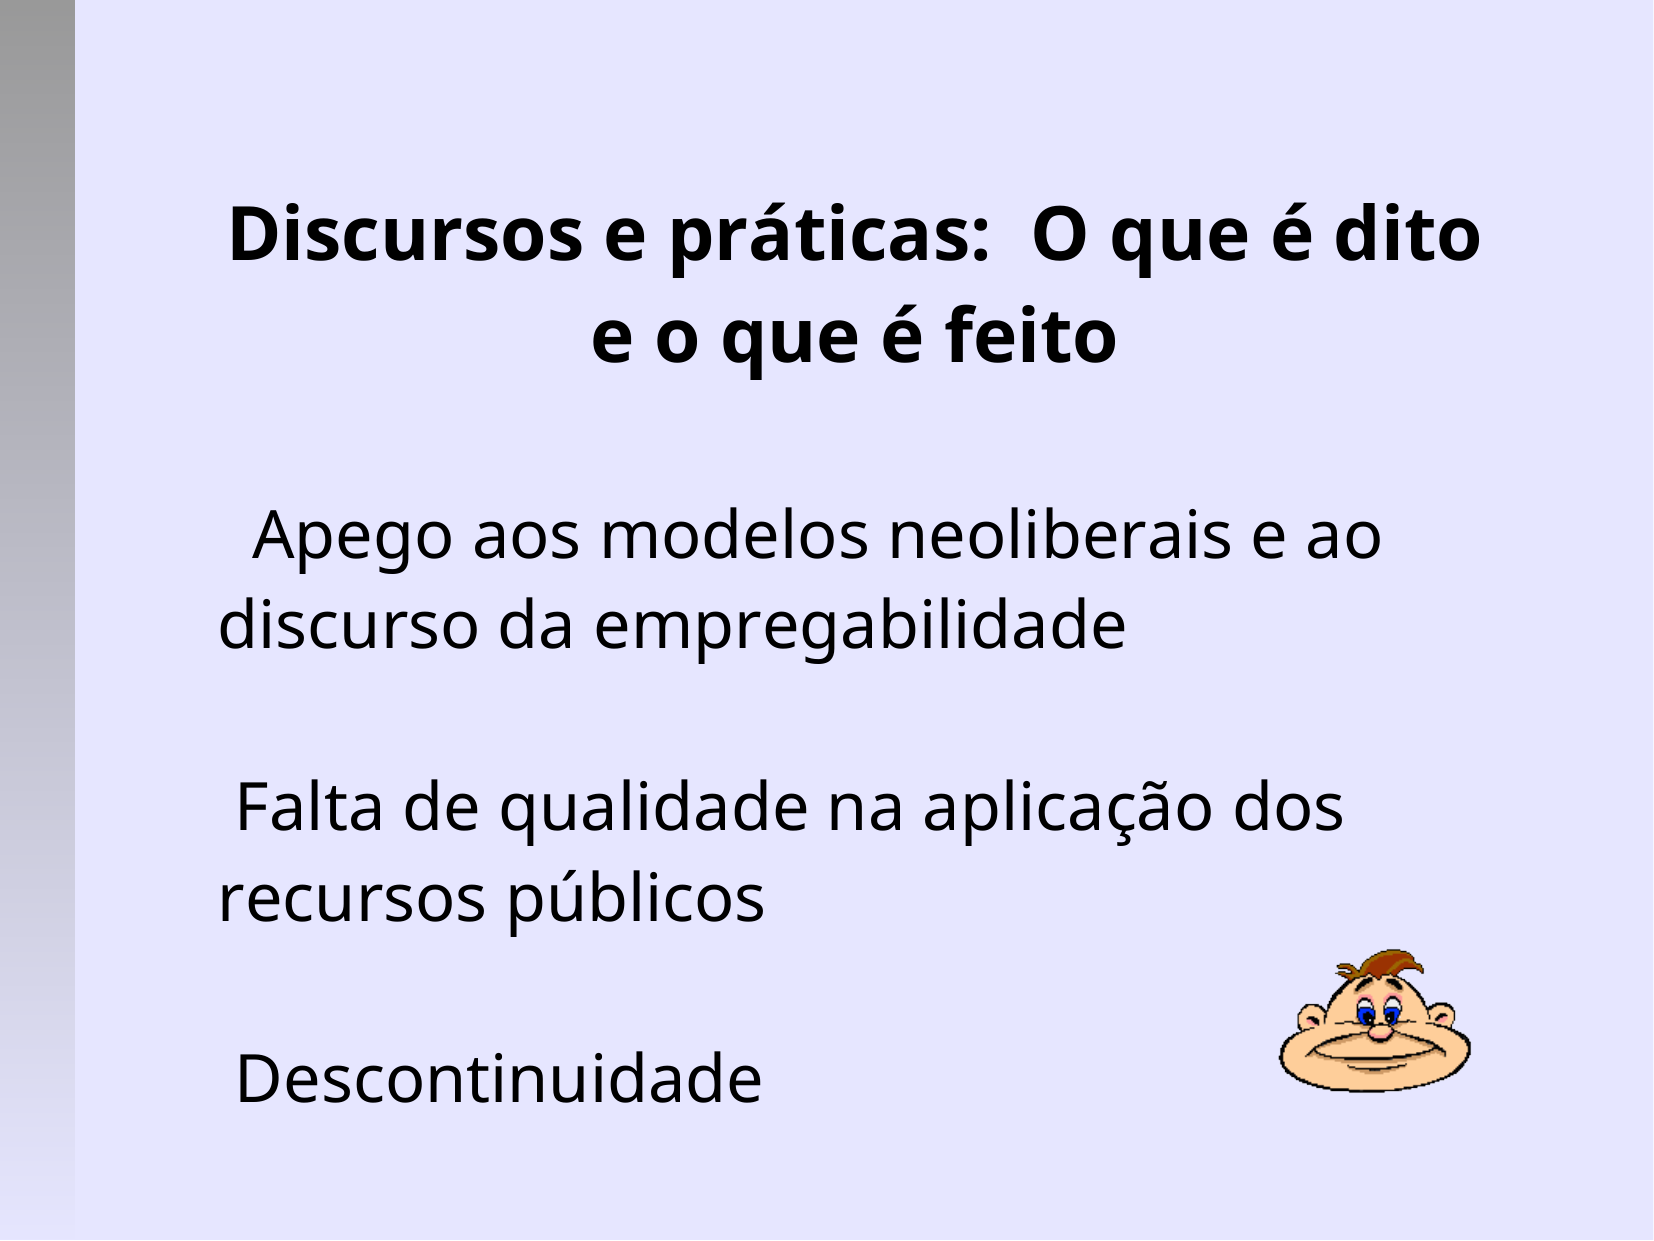

Discursos e práticas: O que é dito e o que é feito
 Apego aos modelos neoliberais e ao discurso da empregabilidade
 Falta de qualidade na aplicação dos
recursos públicos
 Descontinuidade